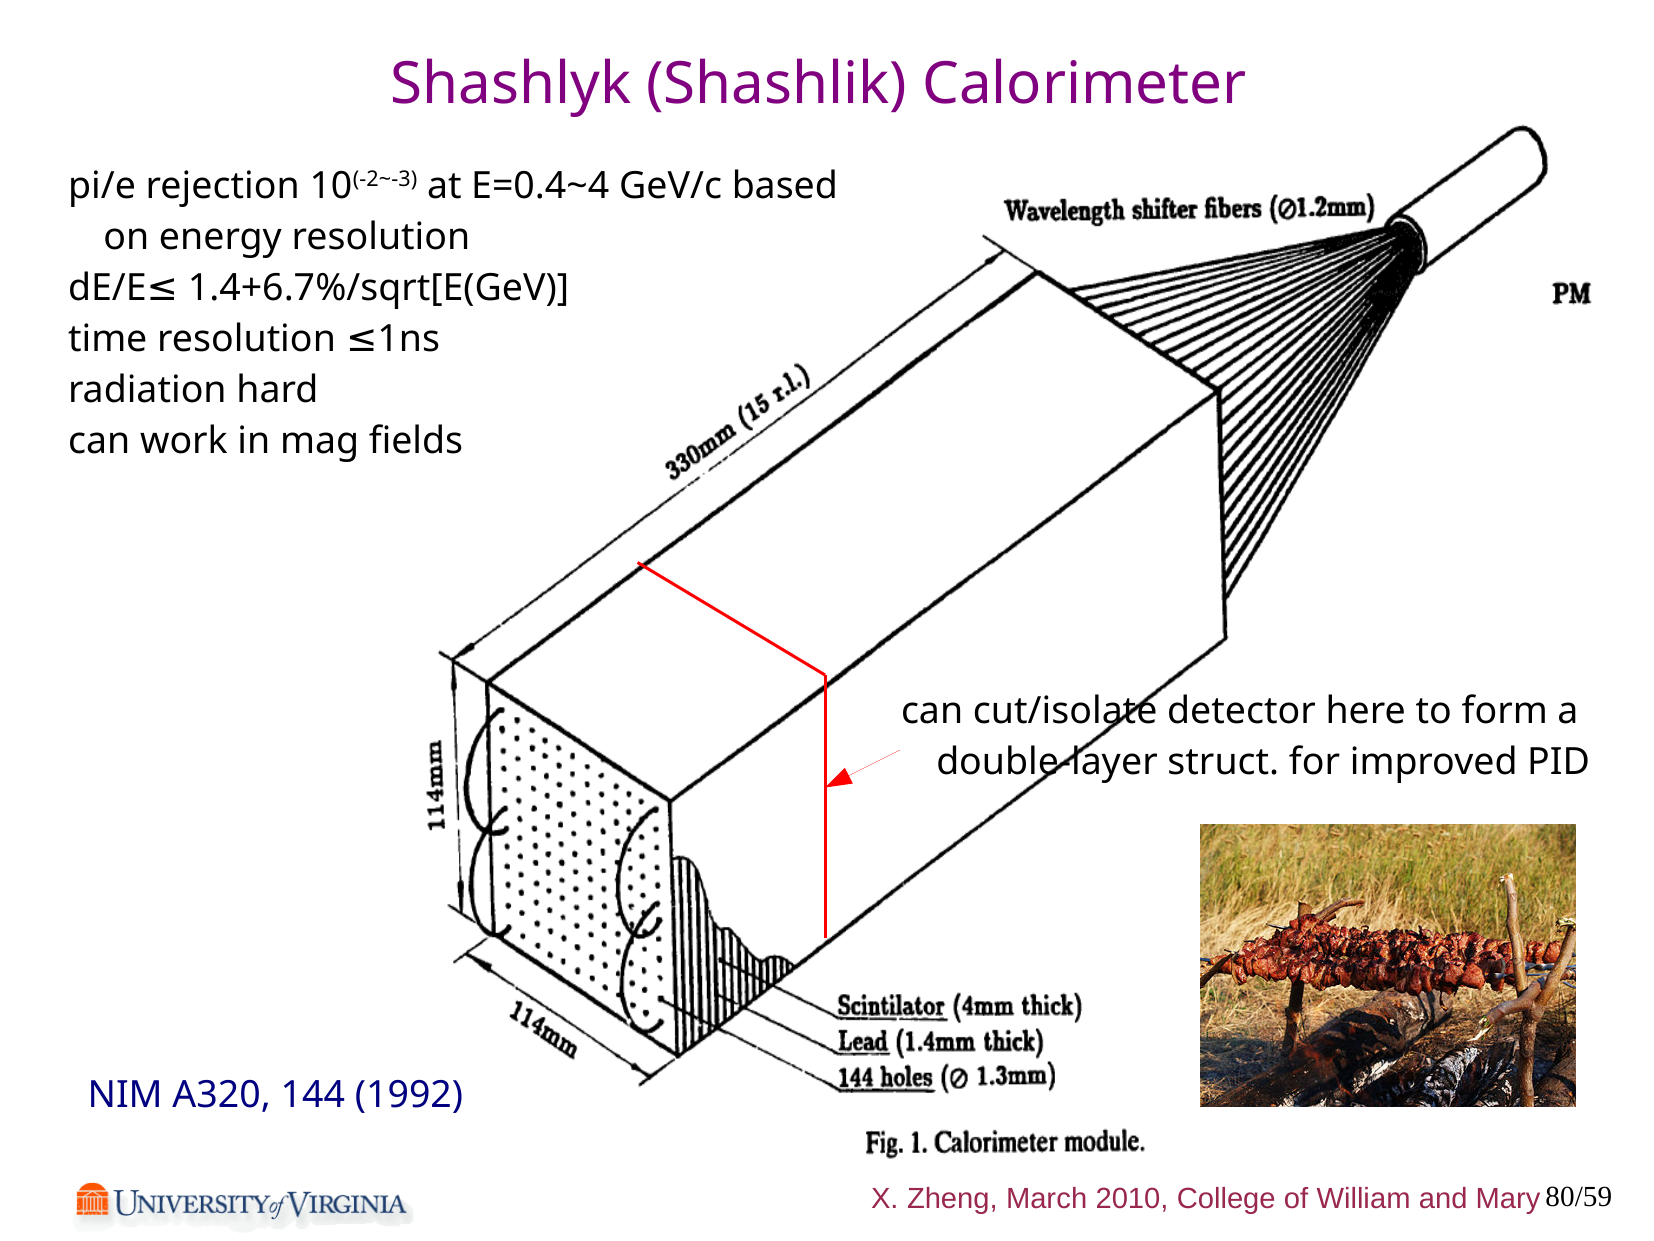

# Shashlyk (Shashlik) Calorimeter
pi/e rejection 10(-2~-3) at E=0.4~4 GeV/c based on energy resolution
dE/E≤ 1.4+6.7%/sqrt[E(GeV)]
time resolution ≤1ns
radiation hard
can work in mag fields
can cut/isolate detector here to form a double-layer struct. for improved PID
NIM A320, 144 (1992)